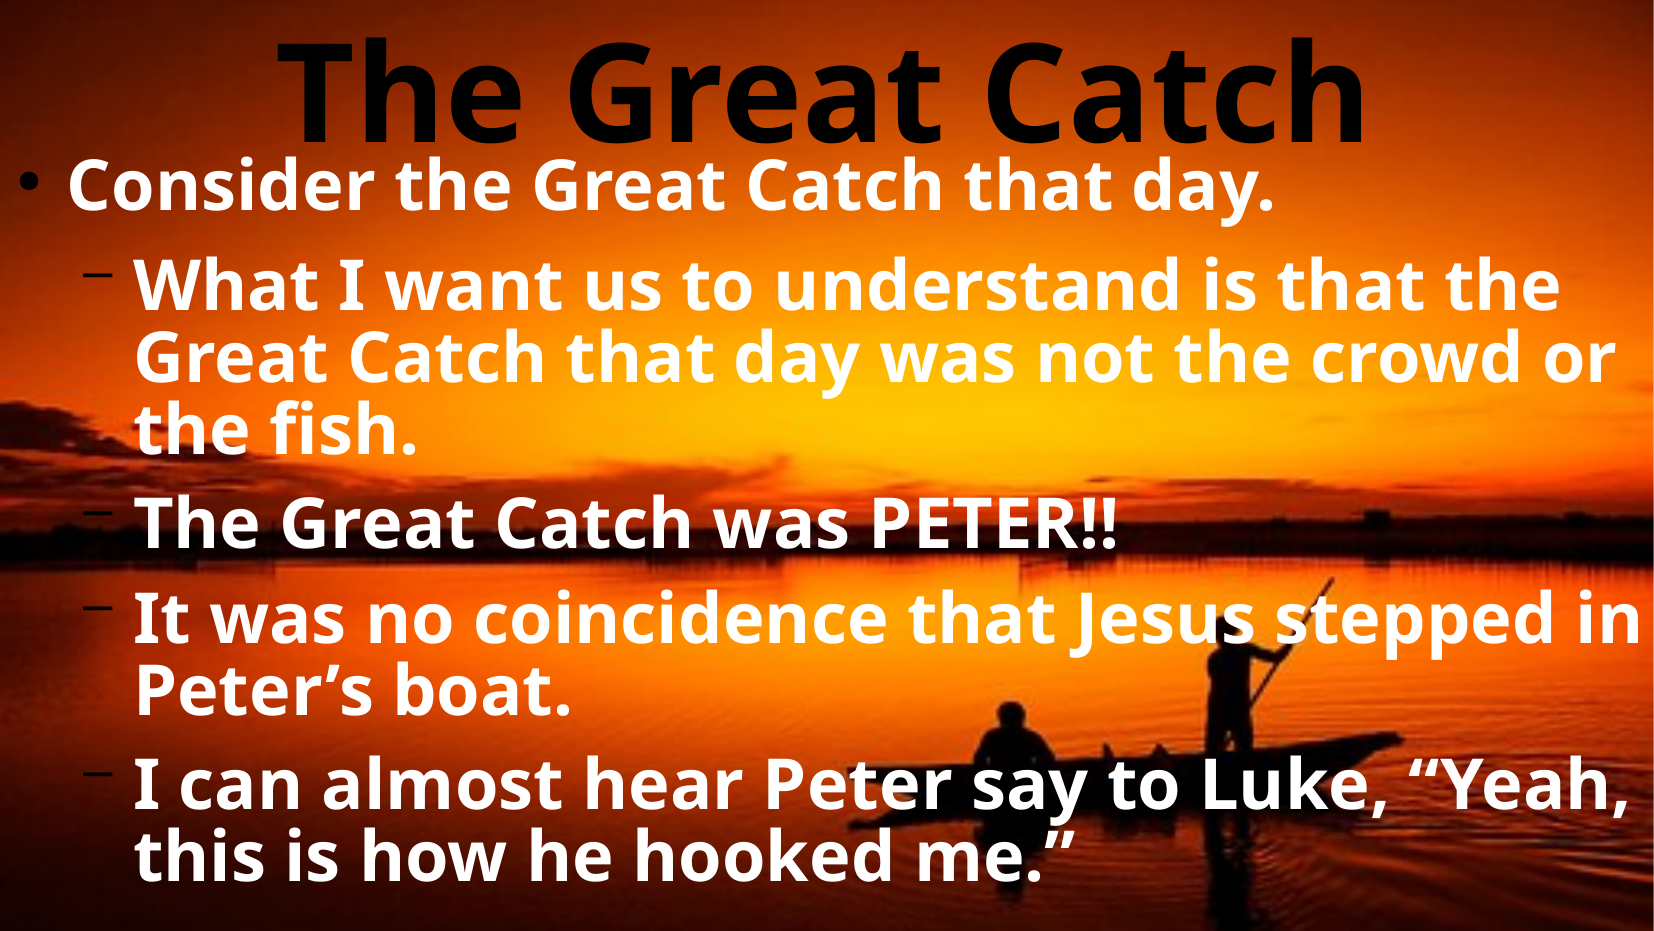

# The Great Catch
Consider the Great Catch that day.
What I want us to understand is that the Great Catch that day was not the crowd or the fish.
The Great Catch was PETER!!
It was no coincidence that Jesus stepped in Peter’s boat.
I can almost hear Peter say to Luke, “Yeah, this is how he hooked me.”